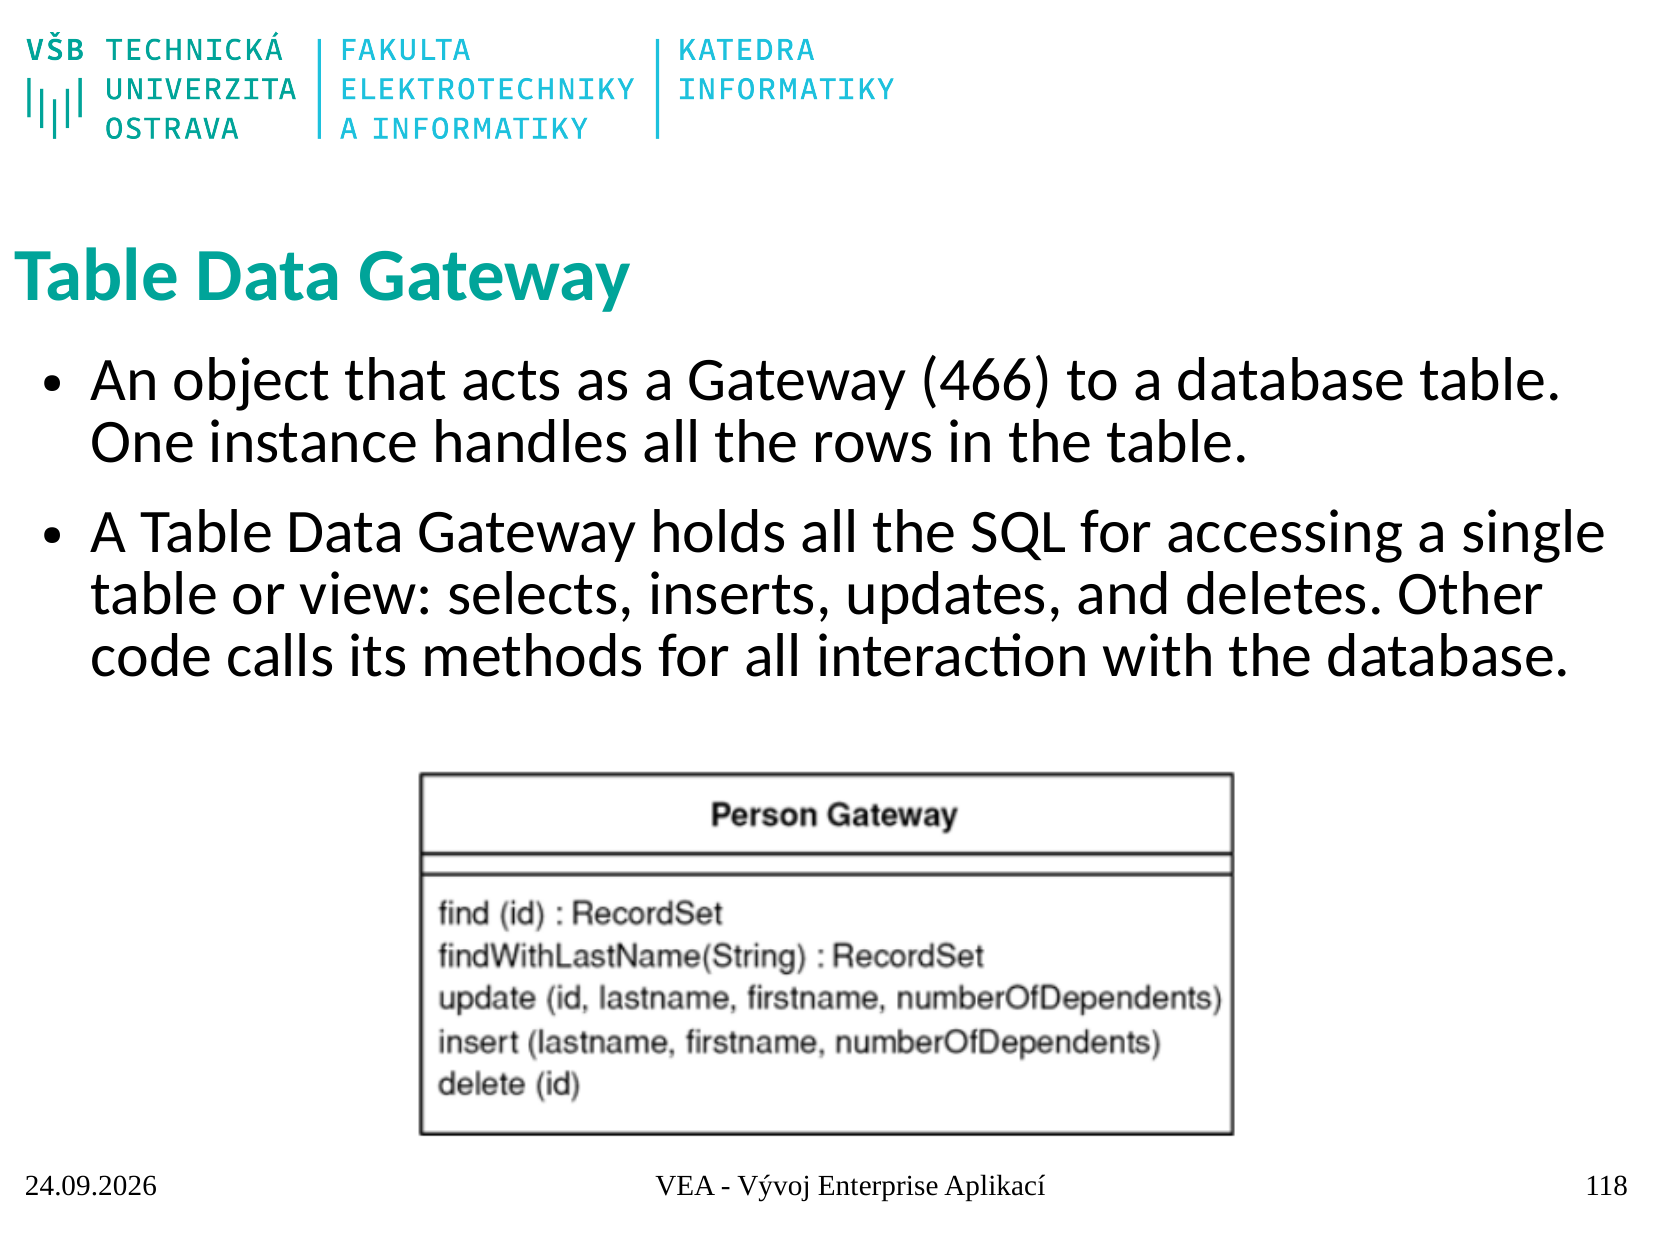

Table Data Gateway
# An object that acts as a Gateway (466) to a database table. One instance handles all the rows in the table.
A Table Data Gateway holds all the SQL for accessing a single table or view: selects, inserts, updates, and deletes. Other code calls its methods for all interaction with the database.
VEA - Vývoj Enterprise Aplikací
118